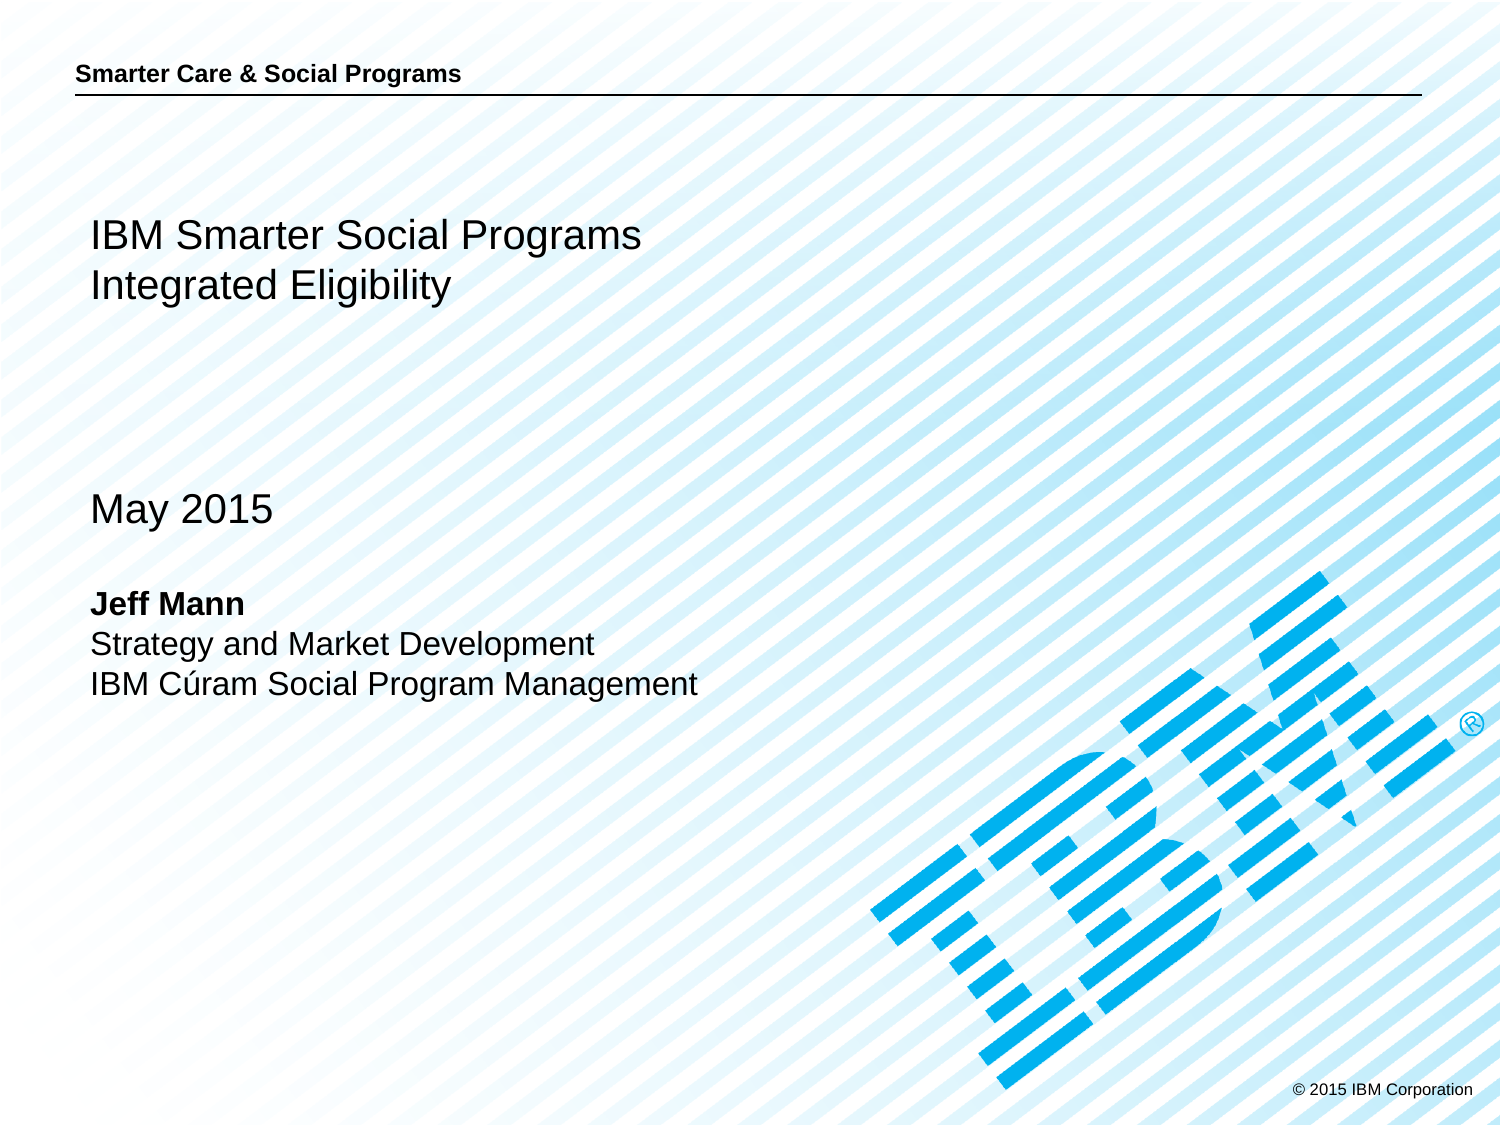

# IBM Smarter Social Programs Integrated Eligibility
May 2015
Jeff Mann
Strategy and Market Development
IBM Cúram Social Program Management